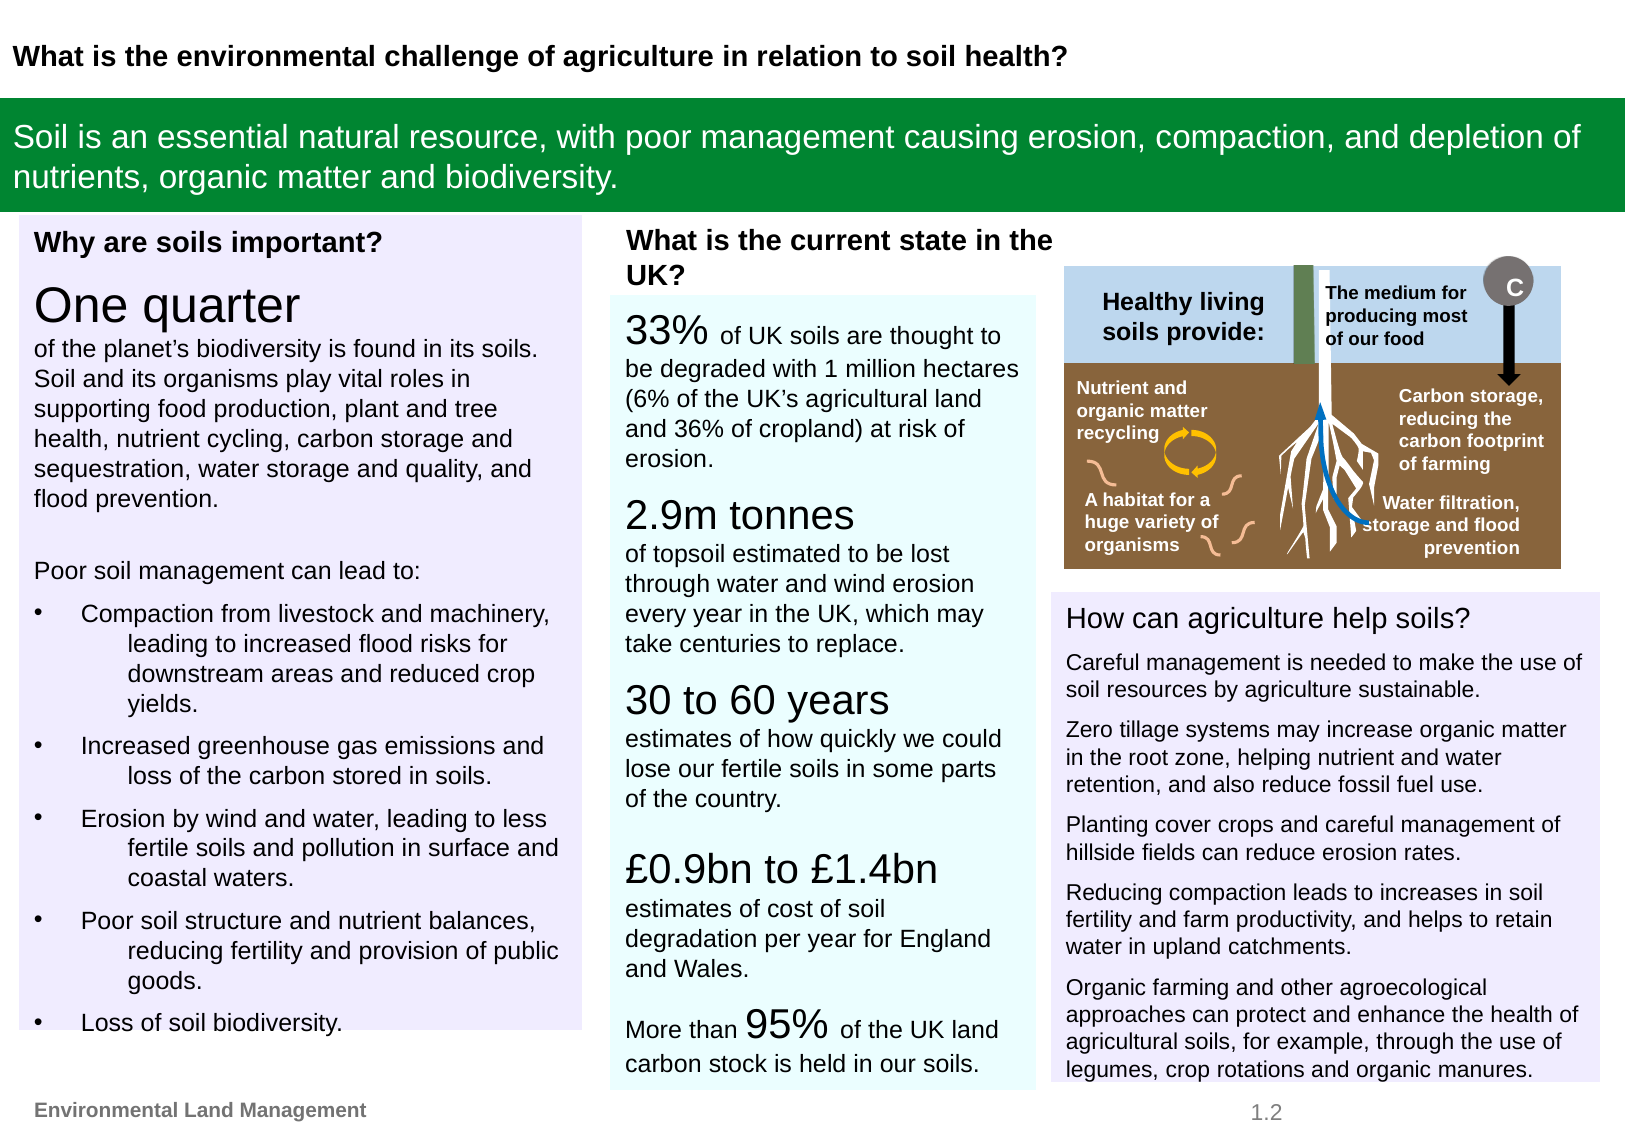

What is the environmental challenge of agriculture in relation to soil health?
Soil is an essential natural resource, with poor management causing erosion, compaction, and depletion of nutrients, organic matter and biodiversity.
# Slide 1.2 – What is the environmental challenge of agriculture in relation to soil health?
What is the current state in the UK?
Why are soils important?
One quarter
of the planet’s biodiversity is found in its soils.
Soil and its organisms play vital roles in supporting food production, plant and tree health, nutrient cycling, carbon storage and sequestration, water storage and quality, and flood prevention.
Poor soil management can lead to:
Compaction from livestock and machinery, leading to increased flood risks for downstream areas and reduced crop yields.
Increased greenhouse gas emissions and loss of the carbon stored in soils.
Erosion by wind and water, leading to less fertile soils and pollution in surface and coastal waters.
Poor soil structure and nutrient balances, reducing fertility and provision of public goods.
Loss of soil biodiversity.
C
The medium for producing most of our food
Nutrient and organic matter recycling
Carbon storage, reducing the carbon footprint
of farming
A habitat for a huge variety of organisms
Water filtration, storage and flood prevention
Healthy living soils provide:
33% of UK soils are thought to be degraded with 1 million hectares (6% of the UK’s agricultural land and 36% of cropland) at risk of erosion.
2.9m tonnes
of topsoil estimated to be lost through water and wind erosion every year in the UK, which may take centuries to replace.
30 to 60 years
estimates of how quickly we could lose our fertile soils in some parts of the country.
£0.9bn to £1.4bn
estimates of cost of soil degradation per year for England and Wales.
More than 95% of the UK land carbon stock is held in our soils.
How can agriculture help soils?
Careful management is needed to make the use of soil resources by agriculture sustainable.
Zero tillage systems may increase organic matter in the root zone, helping nutrient and water retention, and also reduce fossil fuel use.
Planting cover crops and careful management of hillside fields can reduce erosion rates.
Reducing compaction leads to increases in soil fertility and farm productivity, and helps to retain water in upland catchments.
Organic farming and other agroecological approaches can protect and enhance the health of agricultural soils, for example, through the use of legumes, crop rotations and organic manures.
1.2
Environmental Land Management